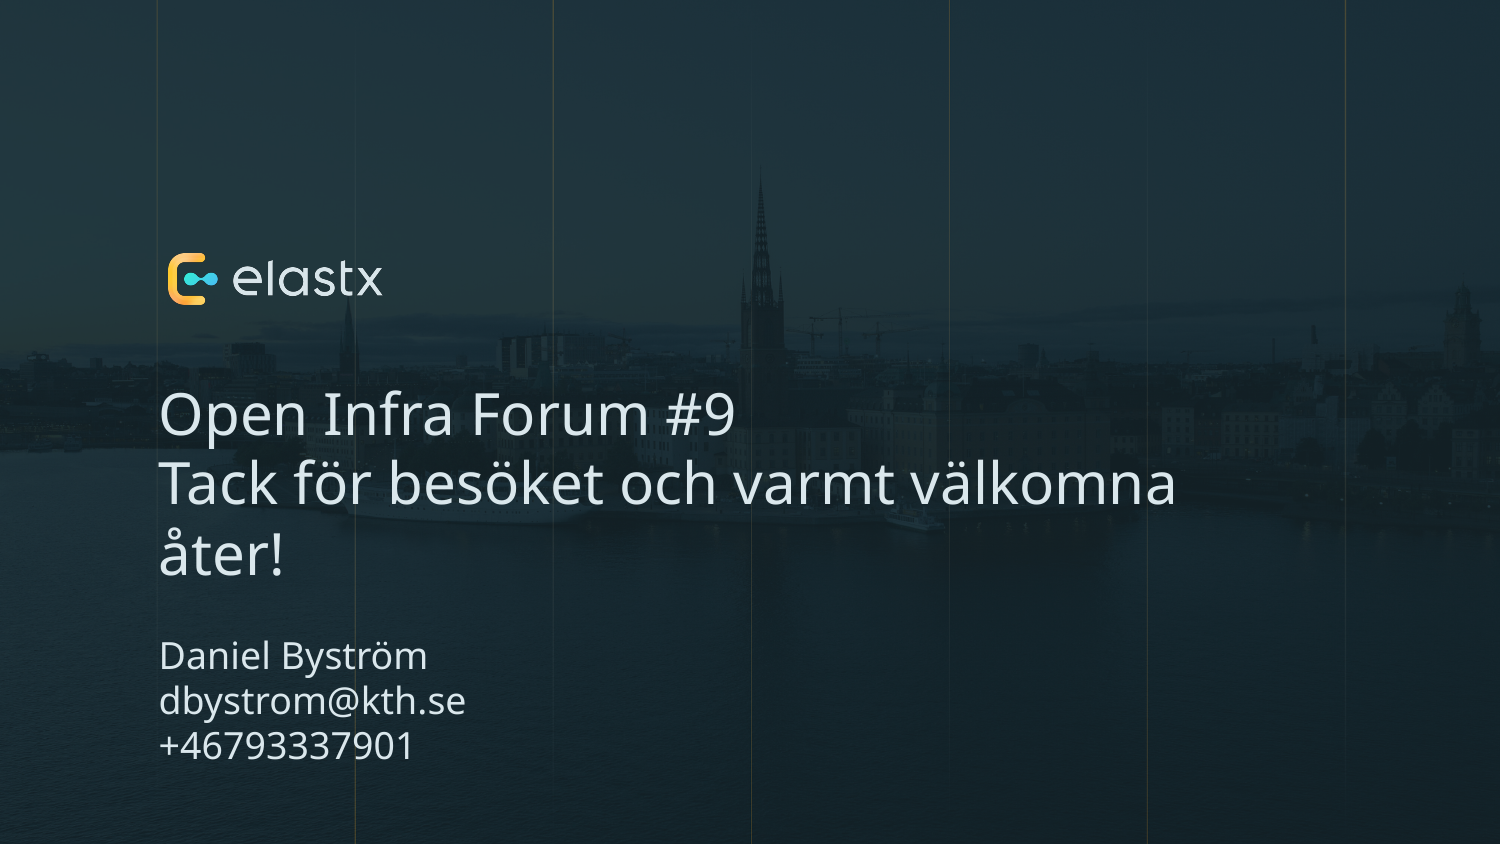

Open Infra Forum #9
Tack för besöket och varmt välkomna åter!
Daniel Byström
dbystrom@kth.se
+46793337901